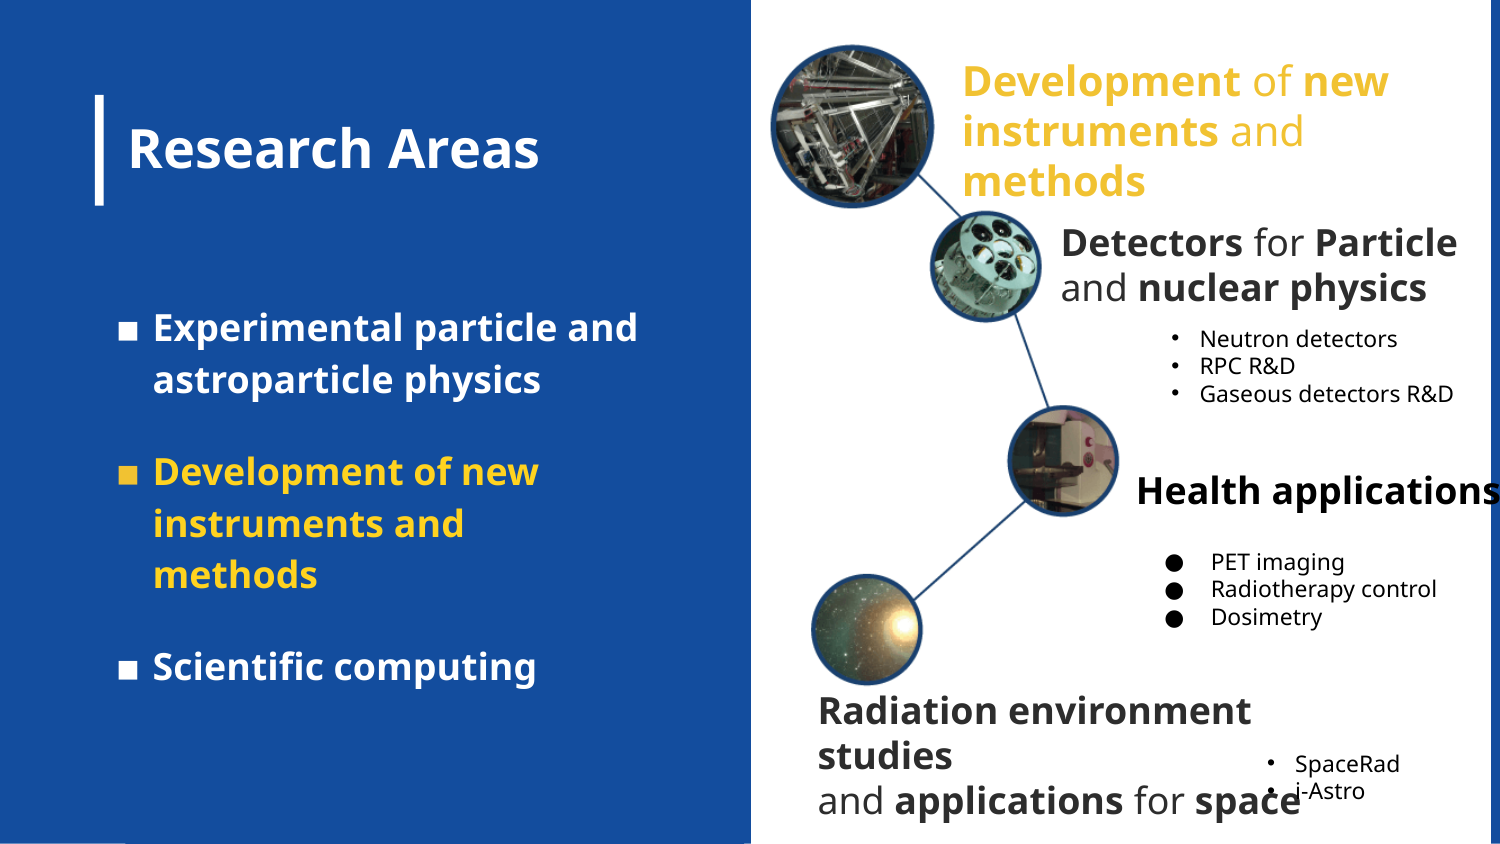

Development of new instruments and methods
Detectors for Particle and nuclear physics
Neutron detectors
RPC R&D
Gaseous detectors R&D
Radiation environment studies
and applications for space
SpaceRad
i-Astro
Research Areas
Experimental particle and astroparticle physics
Development of new instruments and methods
Scientific computing
Health applications
PET imaging
Radiotherapy control
Dosimetry